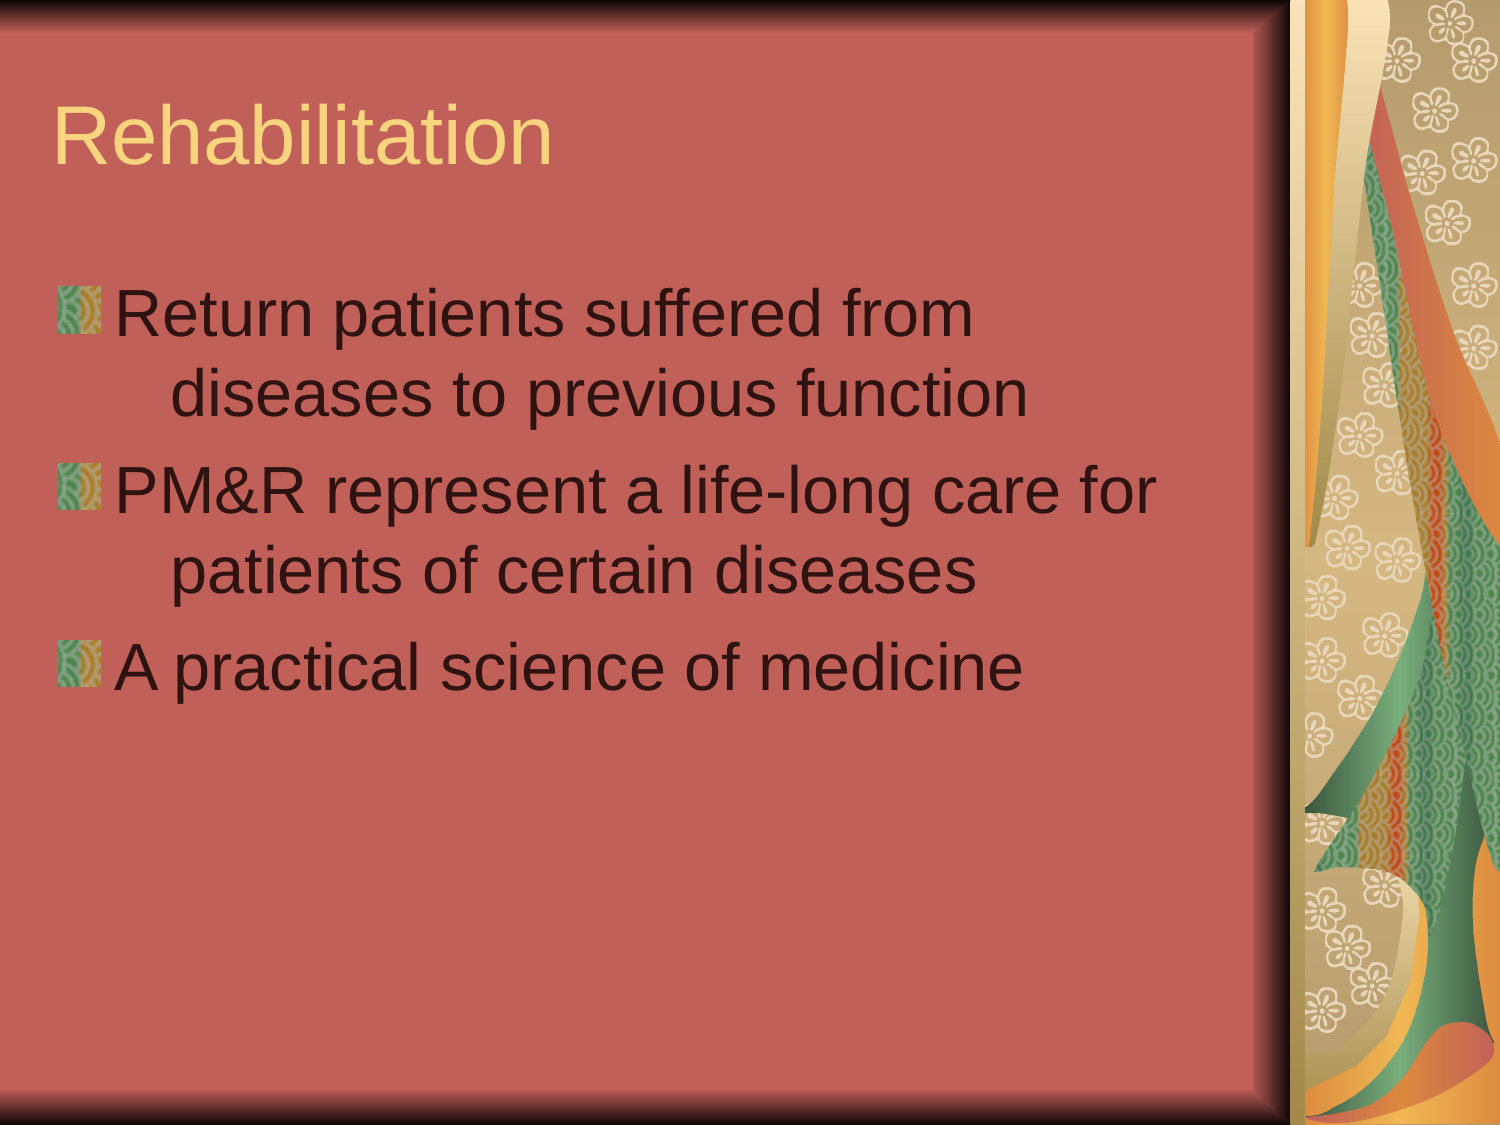

# Rehabilitation
Return patients suffered from diseases to previous function
PM&R represent a life-long care for patients of certain diseases
A practical science of medicine